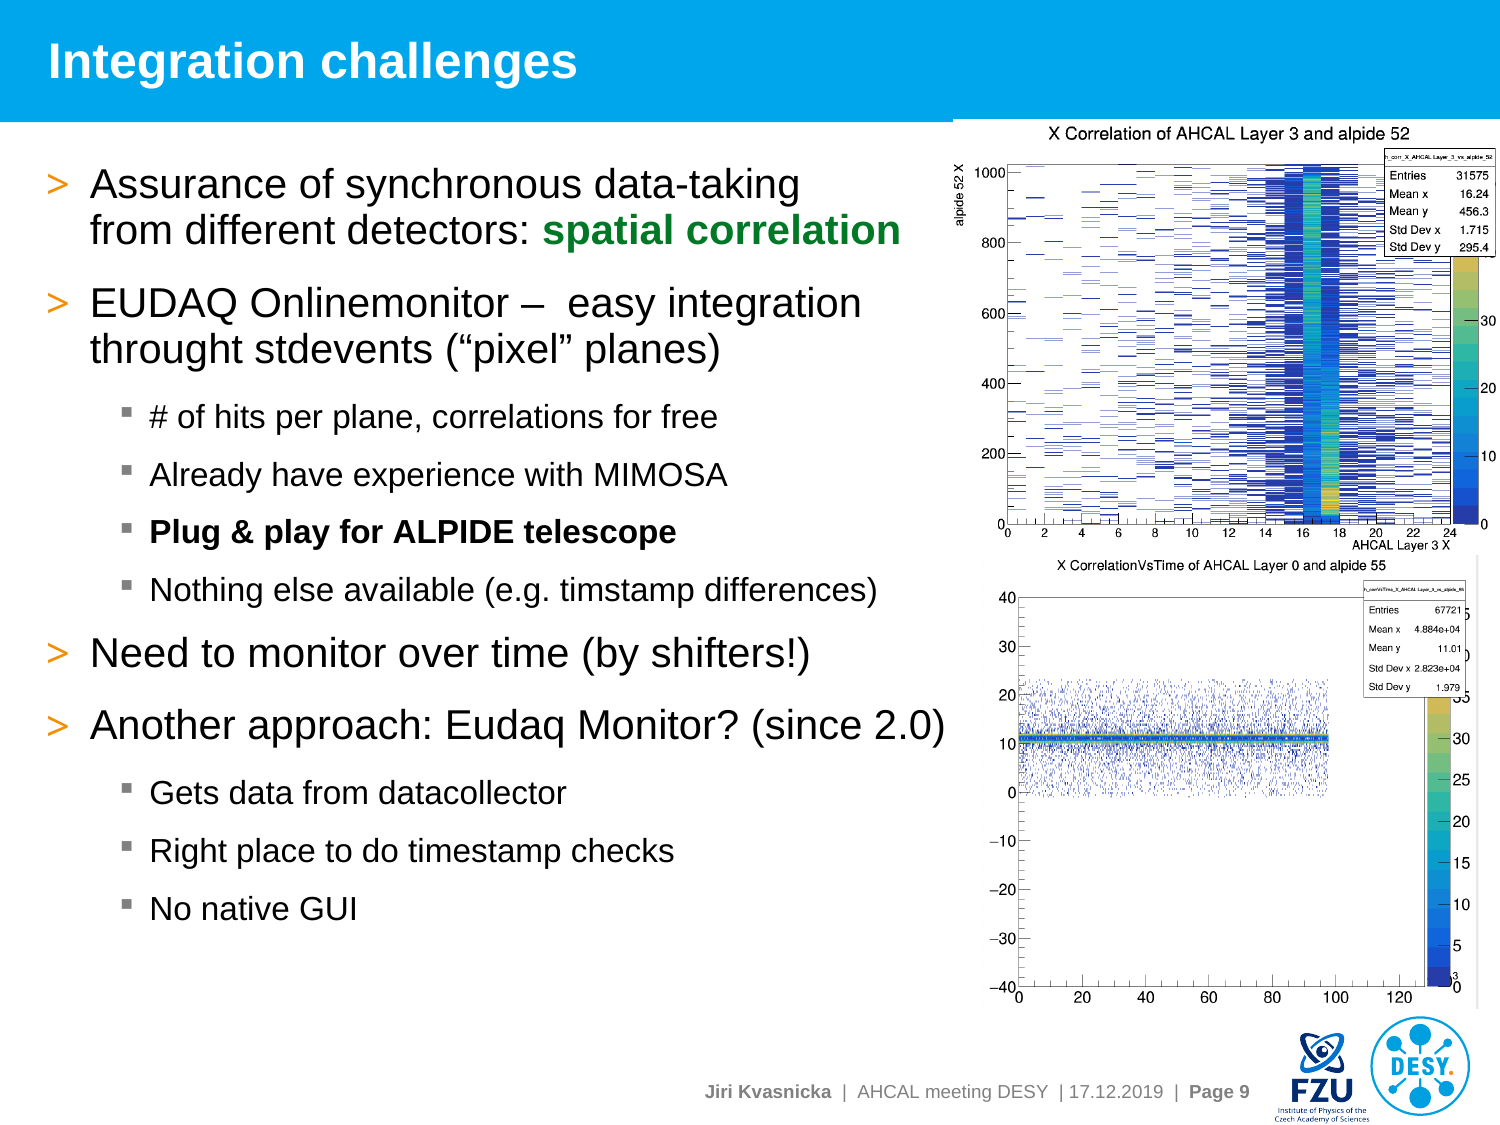

# Integration challenges
Assurance of synchronous data-taking
from different detectors: spatial correlation
EUDAQ Onlinemonitor – easy integration throught stdevents (“pixel” planes)
# of hits per plane, correlations for free
Already have experience with MIMOSA
Plug & play for ALPIDE telescope
Nothing else available (e.g. timstamp differences)
Need to monitor over time (by shifters!)
Another approach: Eudaq Monitor? (since 2.0)
Gets data from datacollector
Right place to do timestamp checks
No native GUI